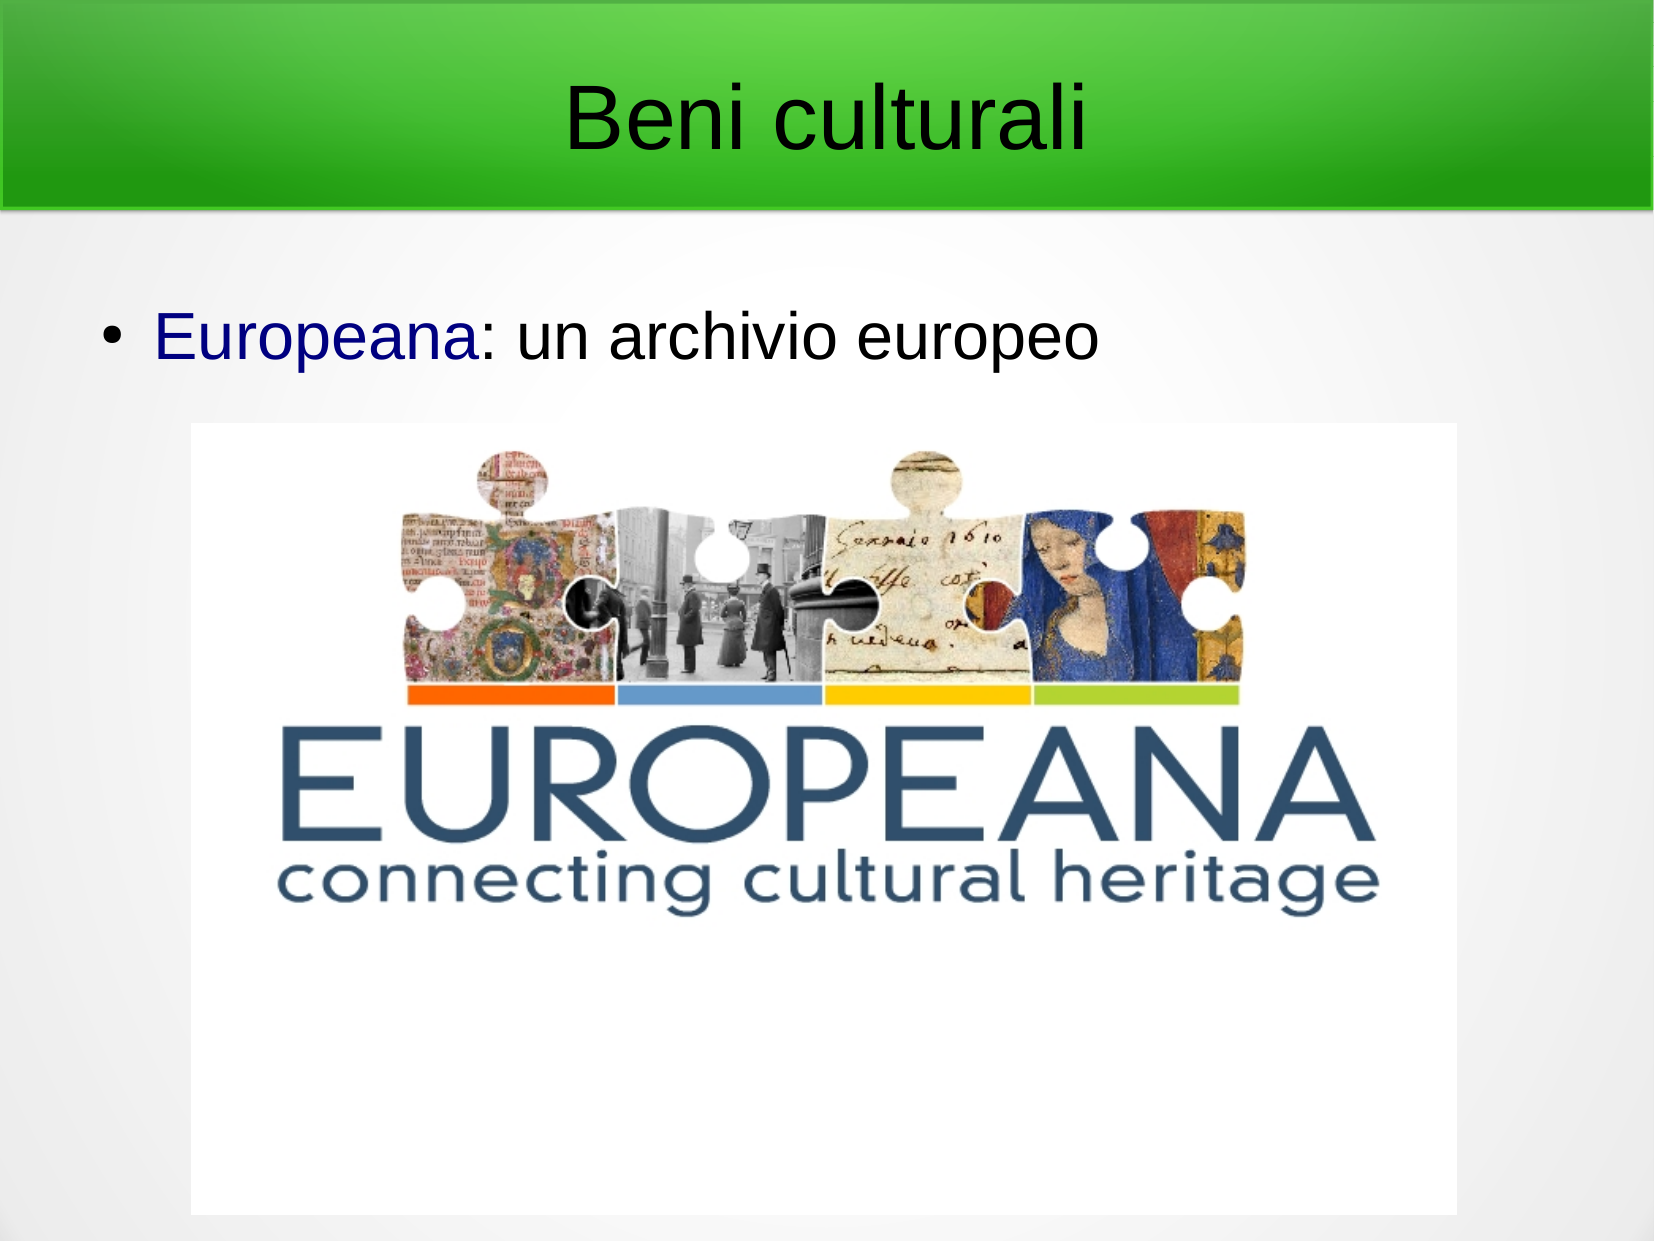

# Beni culturali
Europeana: un archivio europeo